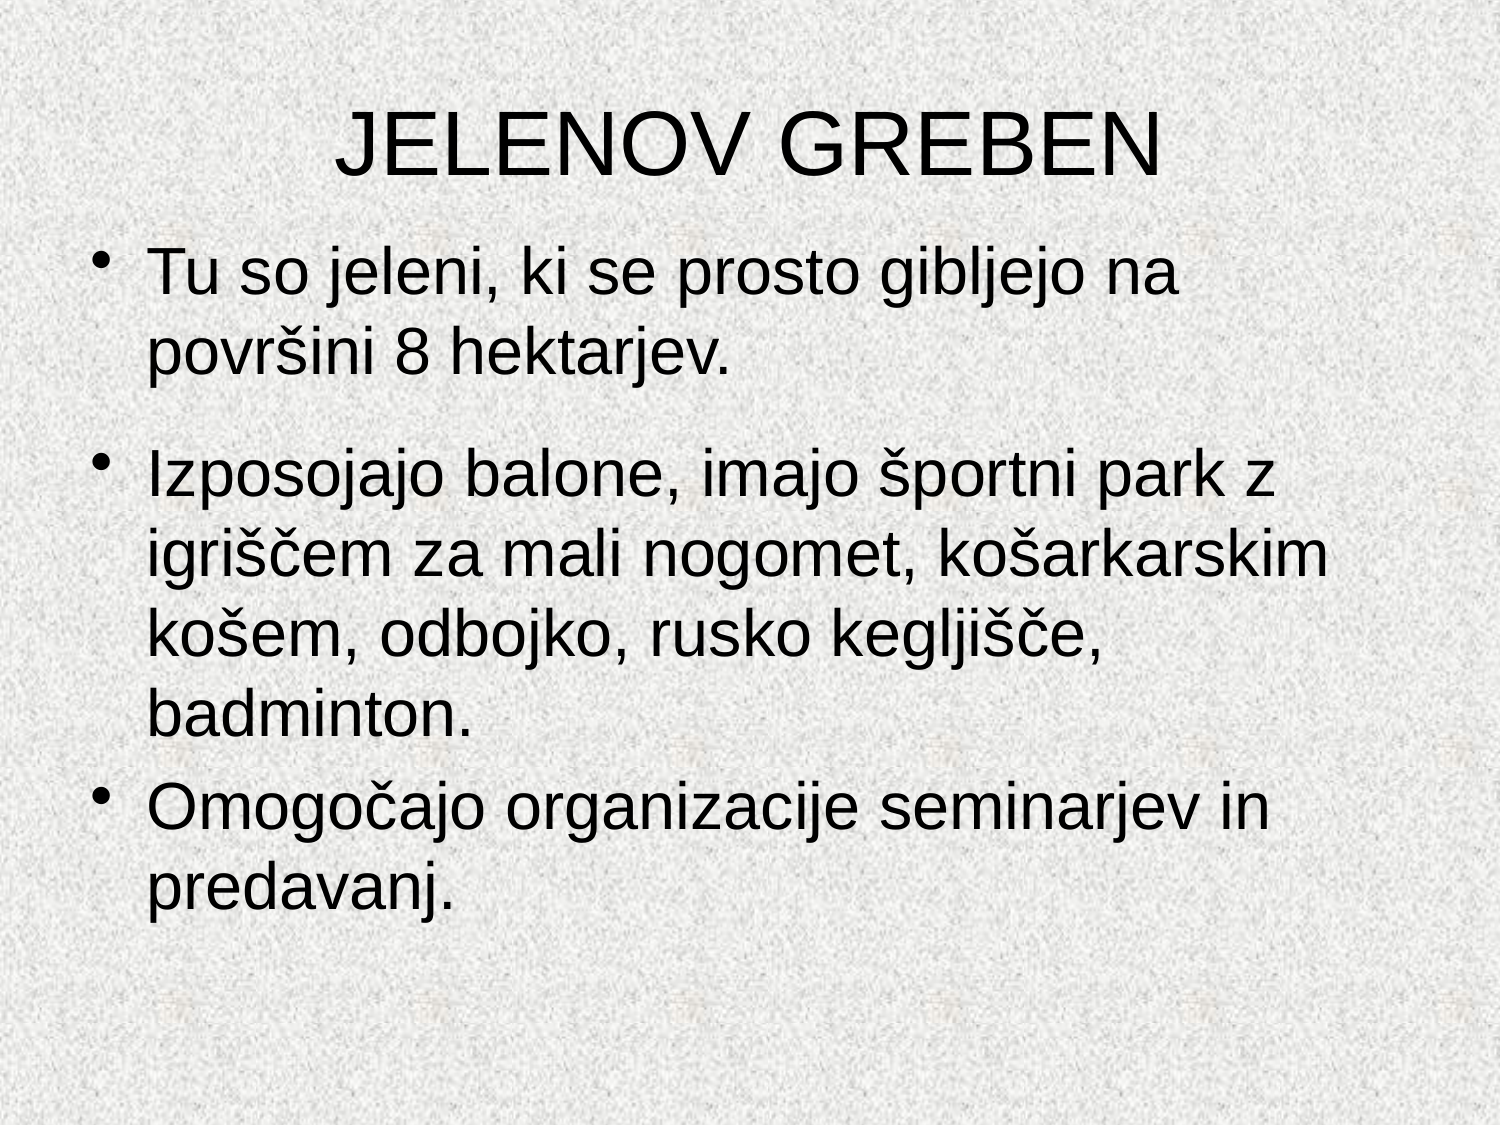

# JELENOV GREBEN
Tu so jeleni, ki se prosto gibljejo na površini 8 hektarjev.
Izposojajo balone, imajo športni park z igriščem za mali nogomet, košarkarskim košem, odbojko, rusko kegljišče, badminton.
Omogočajo organizacije seminarjev in predavanj.